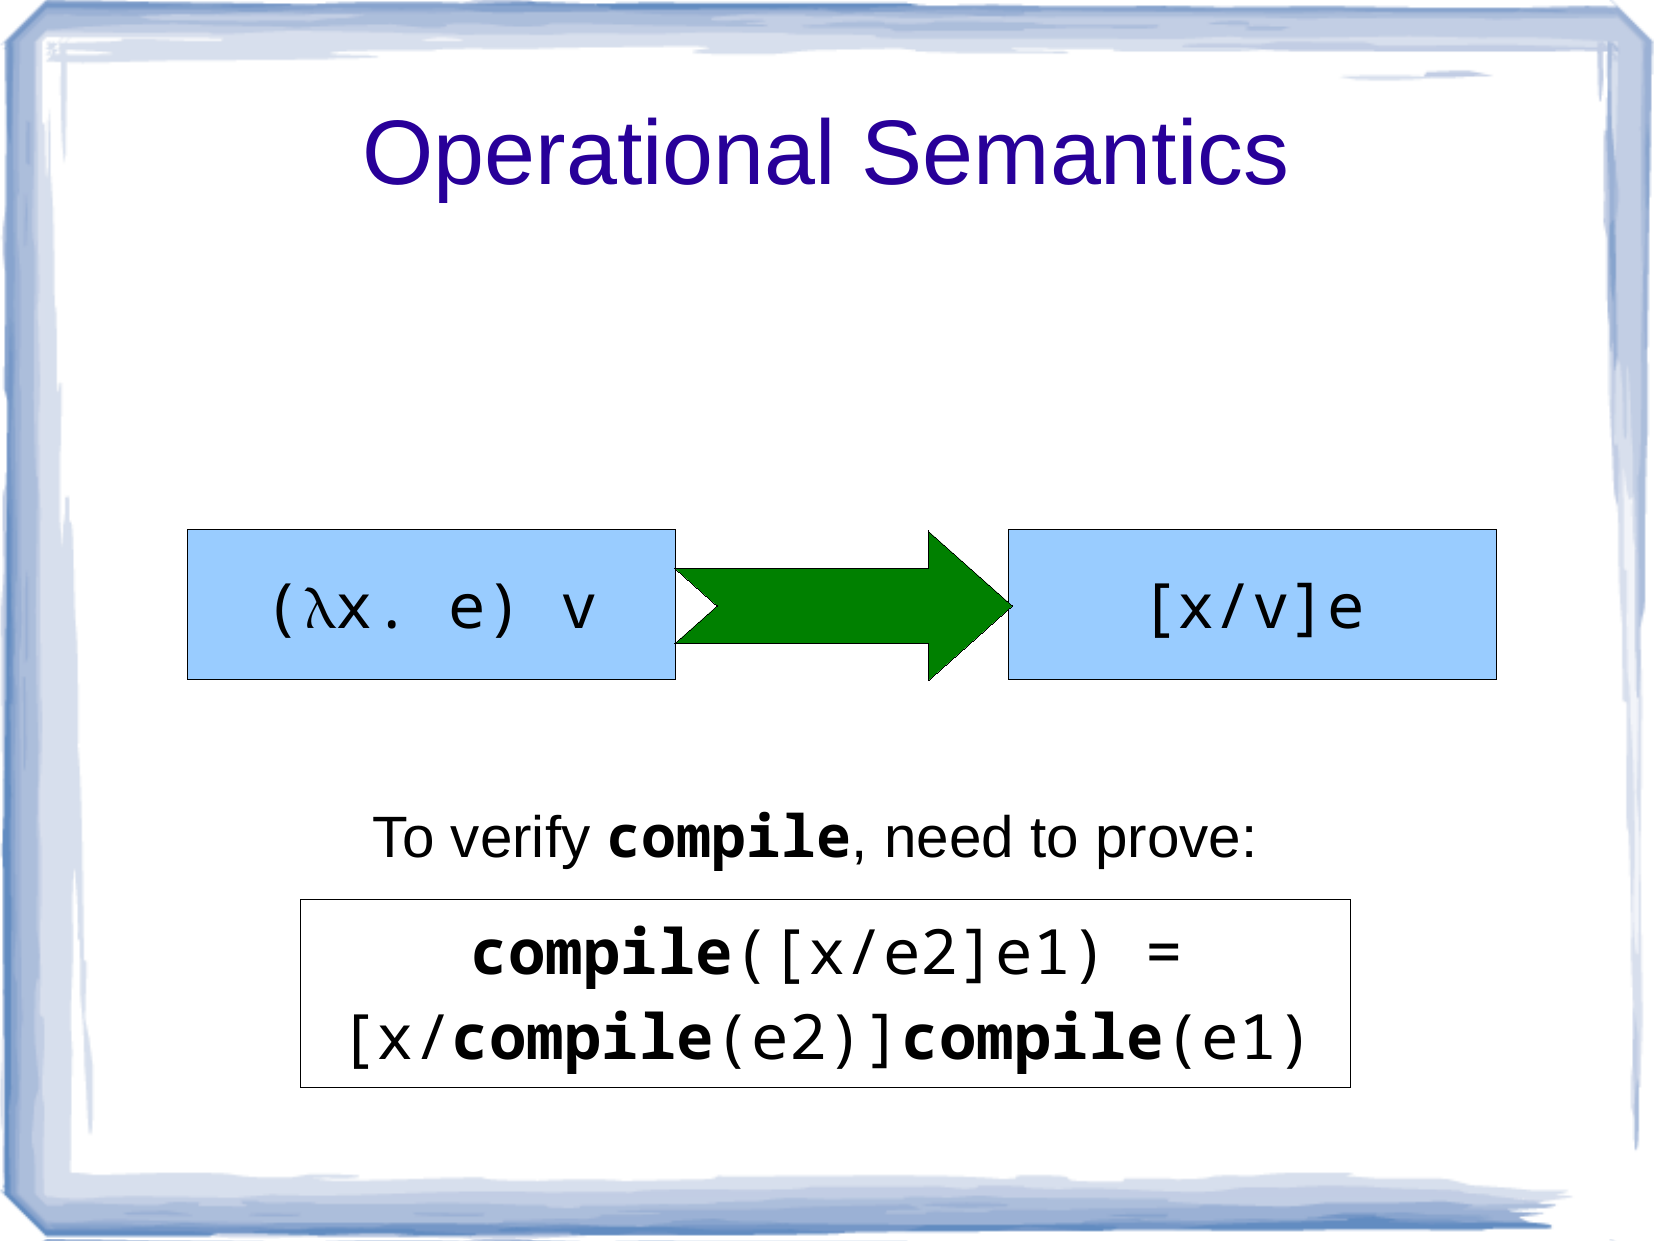

# Operational Semantics
(x. e) v
[x/v]e
To verify compile, need to prove:
compile([x/e2]e1) = [x/compile(e2)]compile(e1)